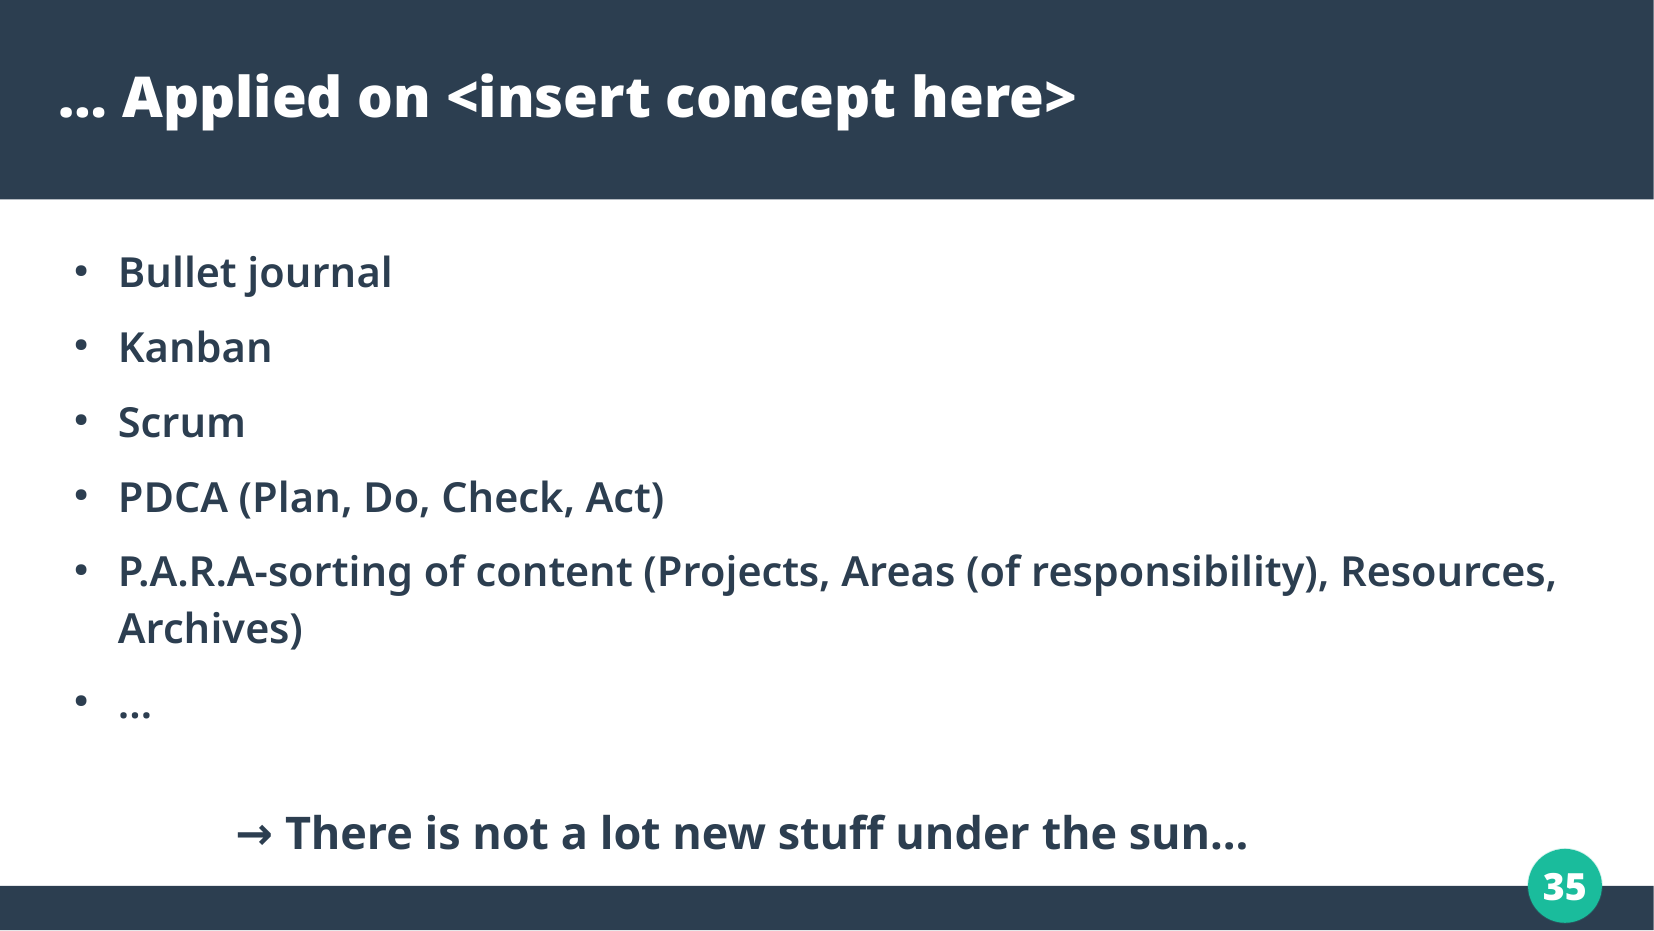

# … Applied on <insert concept here>
Bullet journal
Kanban
Scrum
PDCA (Plan, Do, Check, Act)
P.A.R.A-sorting of content (Projects, Areas (of responsibility), Resources, Archives)
…
→ There is not a lot new stuff under the sun...